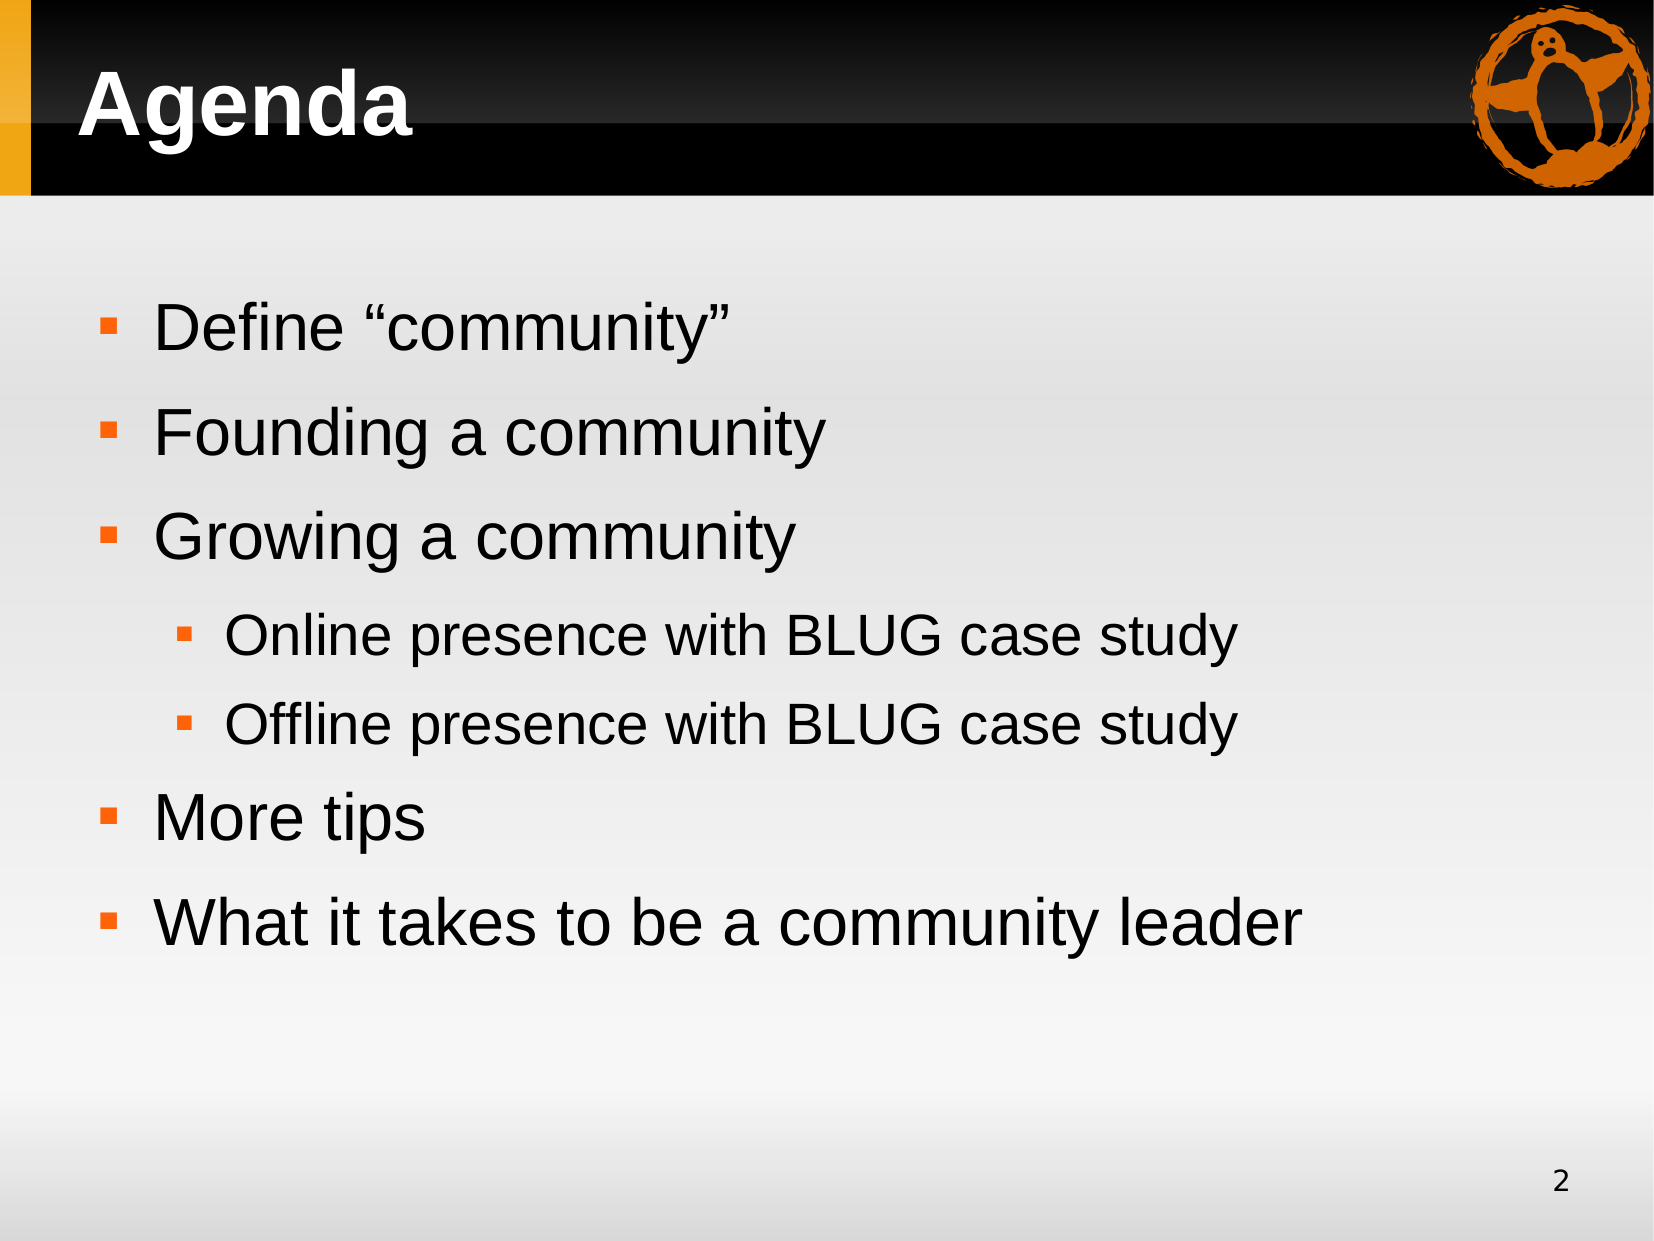

# Agenda
Define “community”
Founding a community
Growing a community
Online presence with BLUG case study
Offline presence with BLUG case study
More tips
What it takes to be a community leader
2